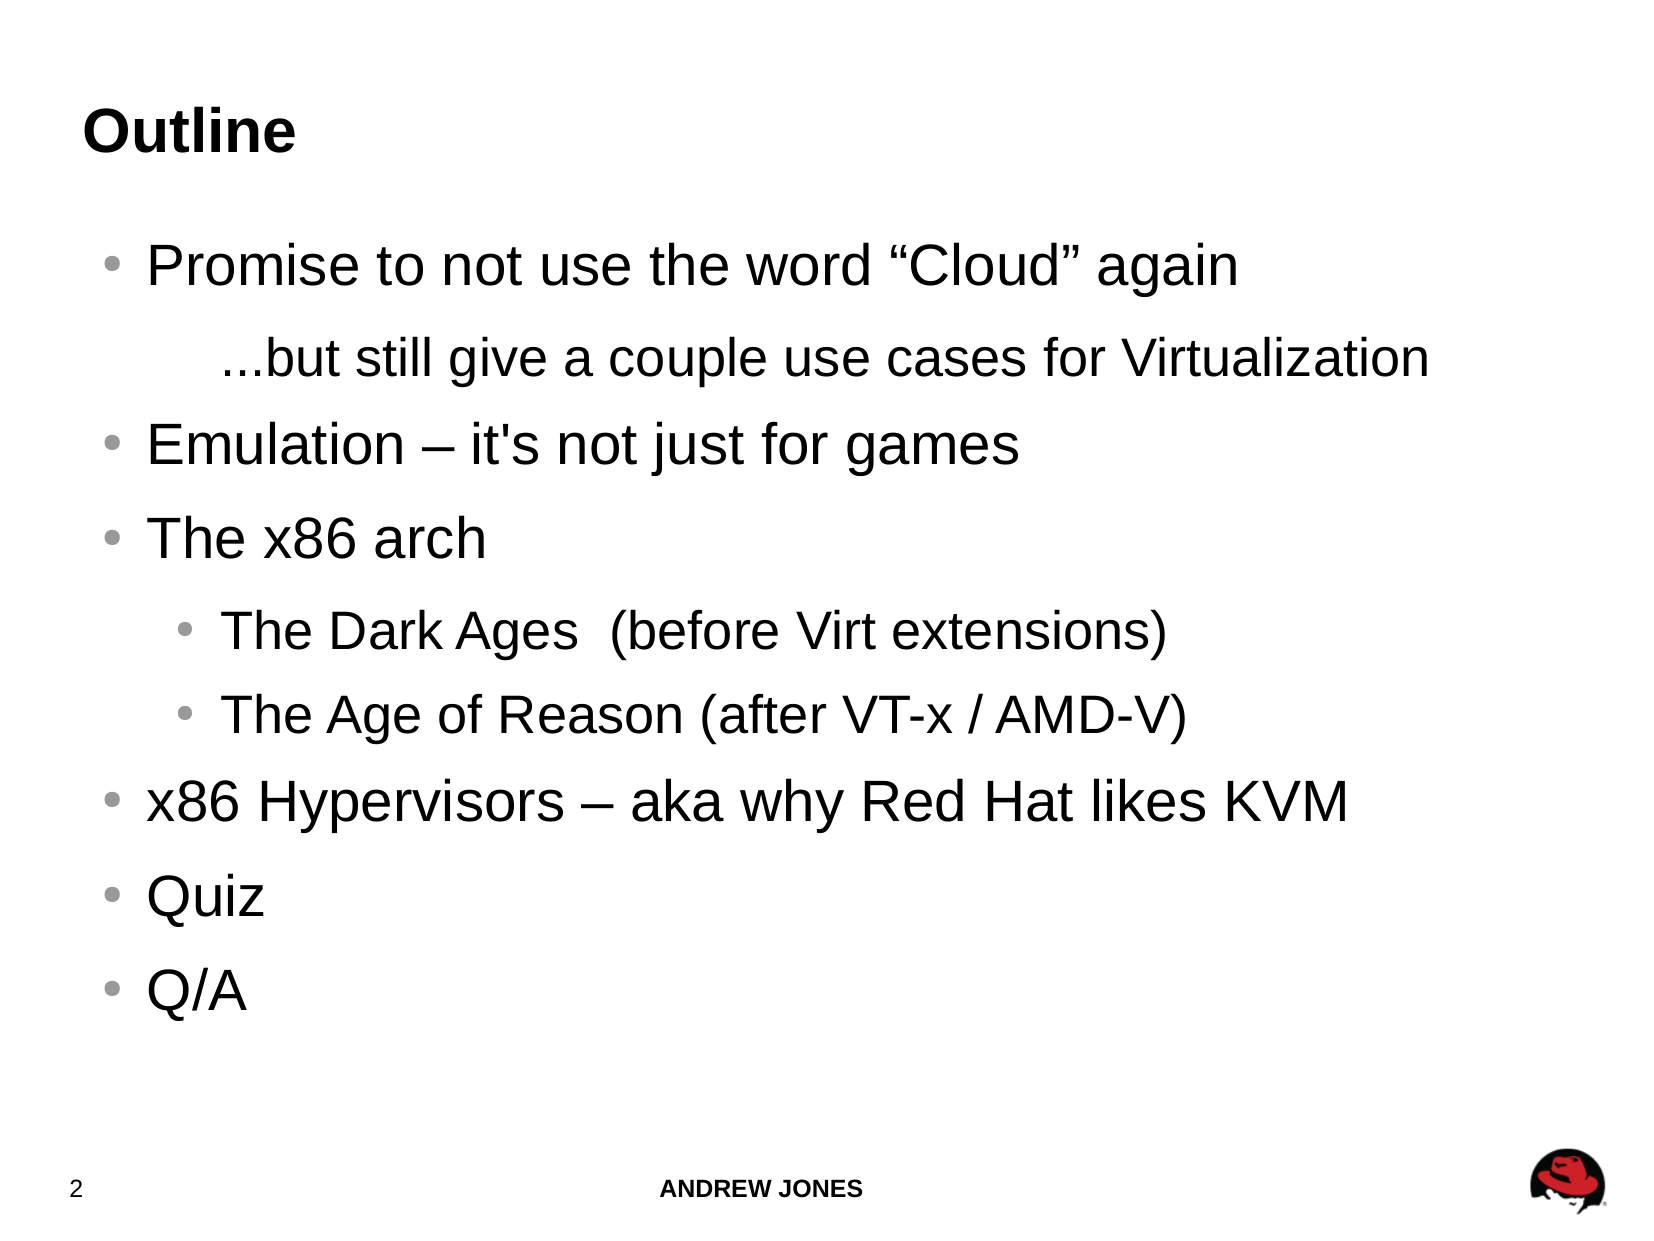

# Outline
Promise to not use the word “Cloud” again
...but still give a couple use cases for Virtualization
Emulation – it's not just for games
The x86 arch
The Dark Ages (before Virt extensions)
The Age of Reason (after VT-x / AMD-V)
x86 Hypervisors – aka why Red Hat likes KVM
Quiz
Q/A